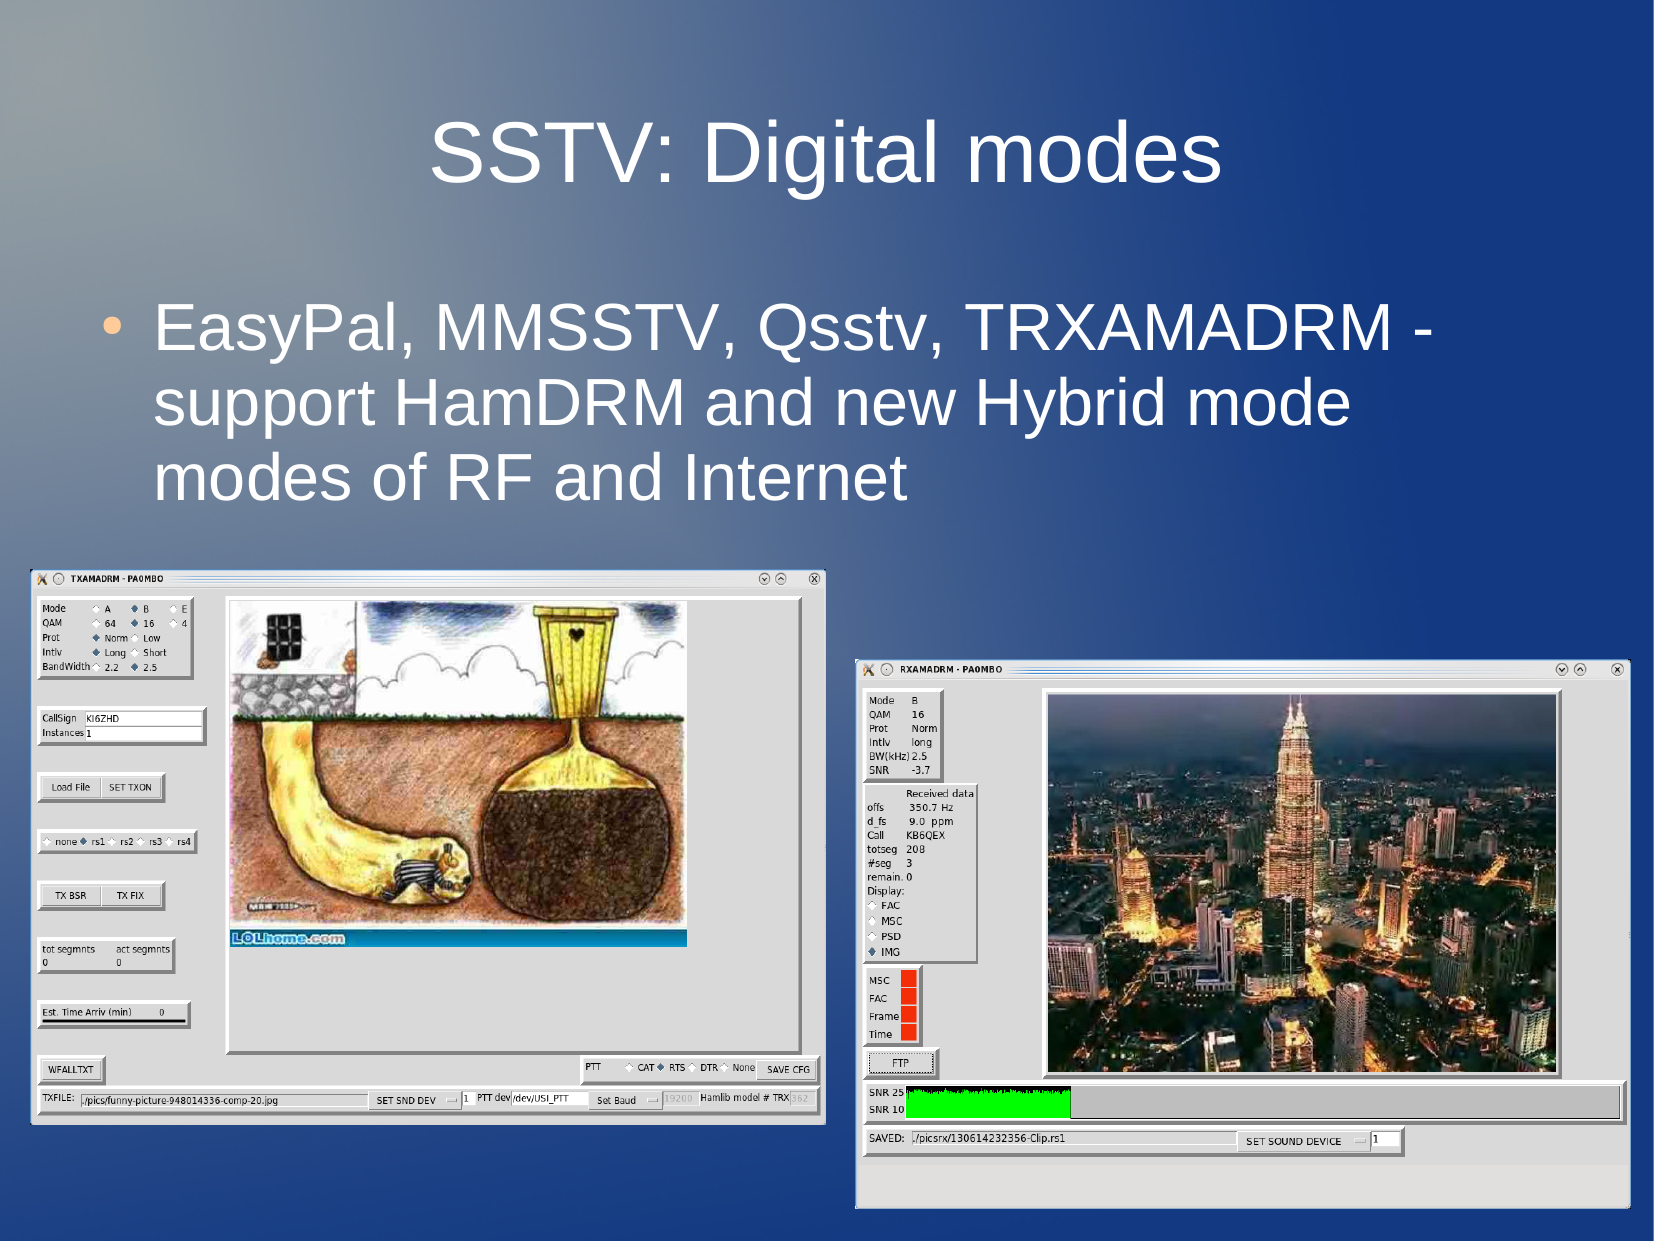

# SSTV: Digital modes
EasyPal, MMSSTV, Qsstv, TRXAMADRM - support HamDRM and new Hybrid mode modes of RF and Internet